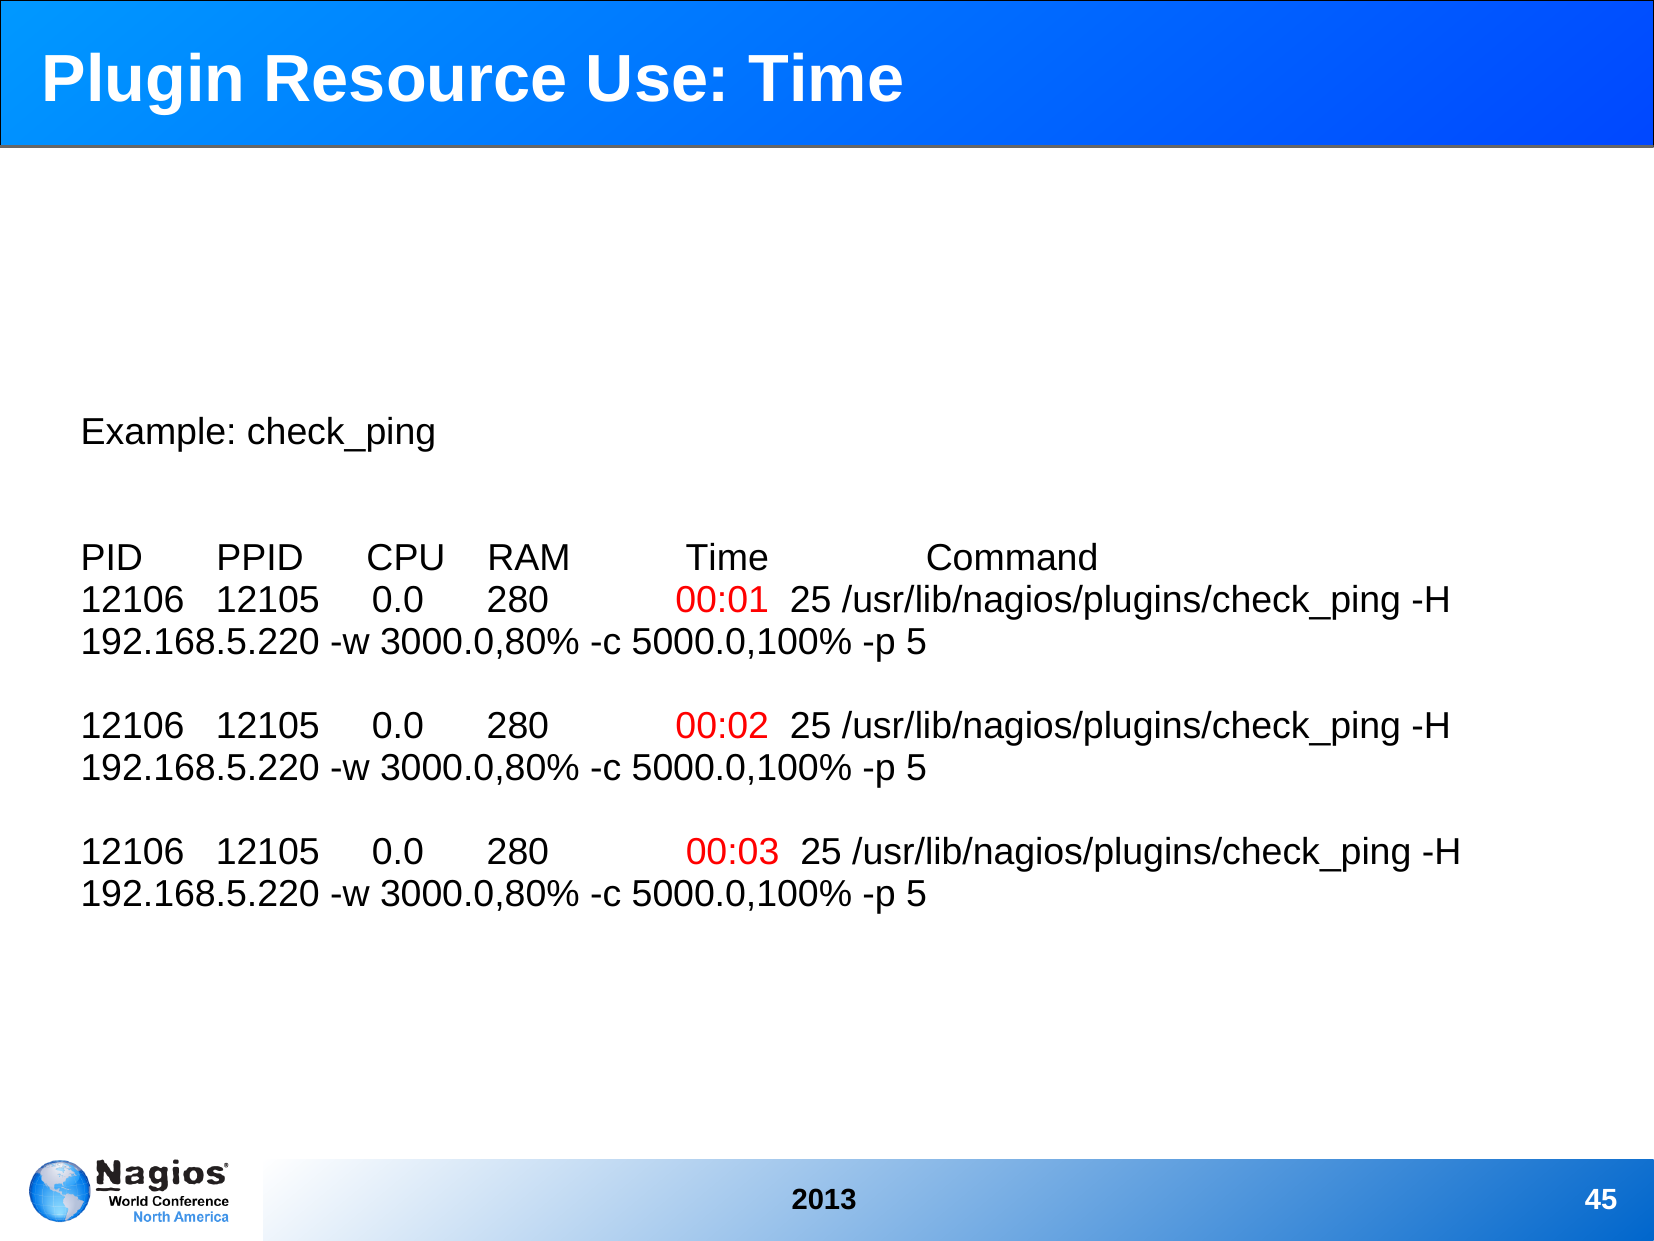

# Plugin Resource Use: Time
Example: check_ping
PID PPID CPU RAM Time Command
12106 12105 0.0 280 00:01 25 /usr/lib/nagios/plugins/check_ping -H 192.168.5.220 -w 3000.0,80% -c 5000.0,100% -p 5
12106 12105 0.0 280 00:02 25 /usr/lib/nagios/plugins/check_ping -H 192.168.5.220 -w 3000.0,80% -c 5000.0,100% -p 5
12106 12105 0.0 280 00:03 25 /usr/lib/nagios/plugins/check_ping -H 192.168.5.220 -w 3000.0,80% -c 5000.0,100% -p 5
2011
45